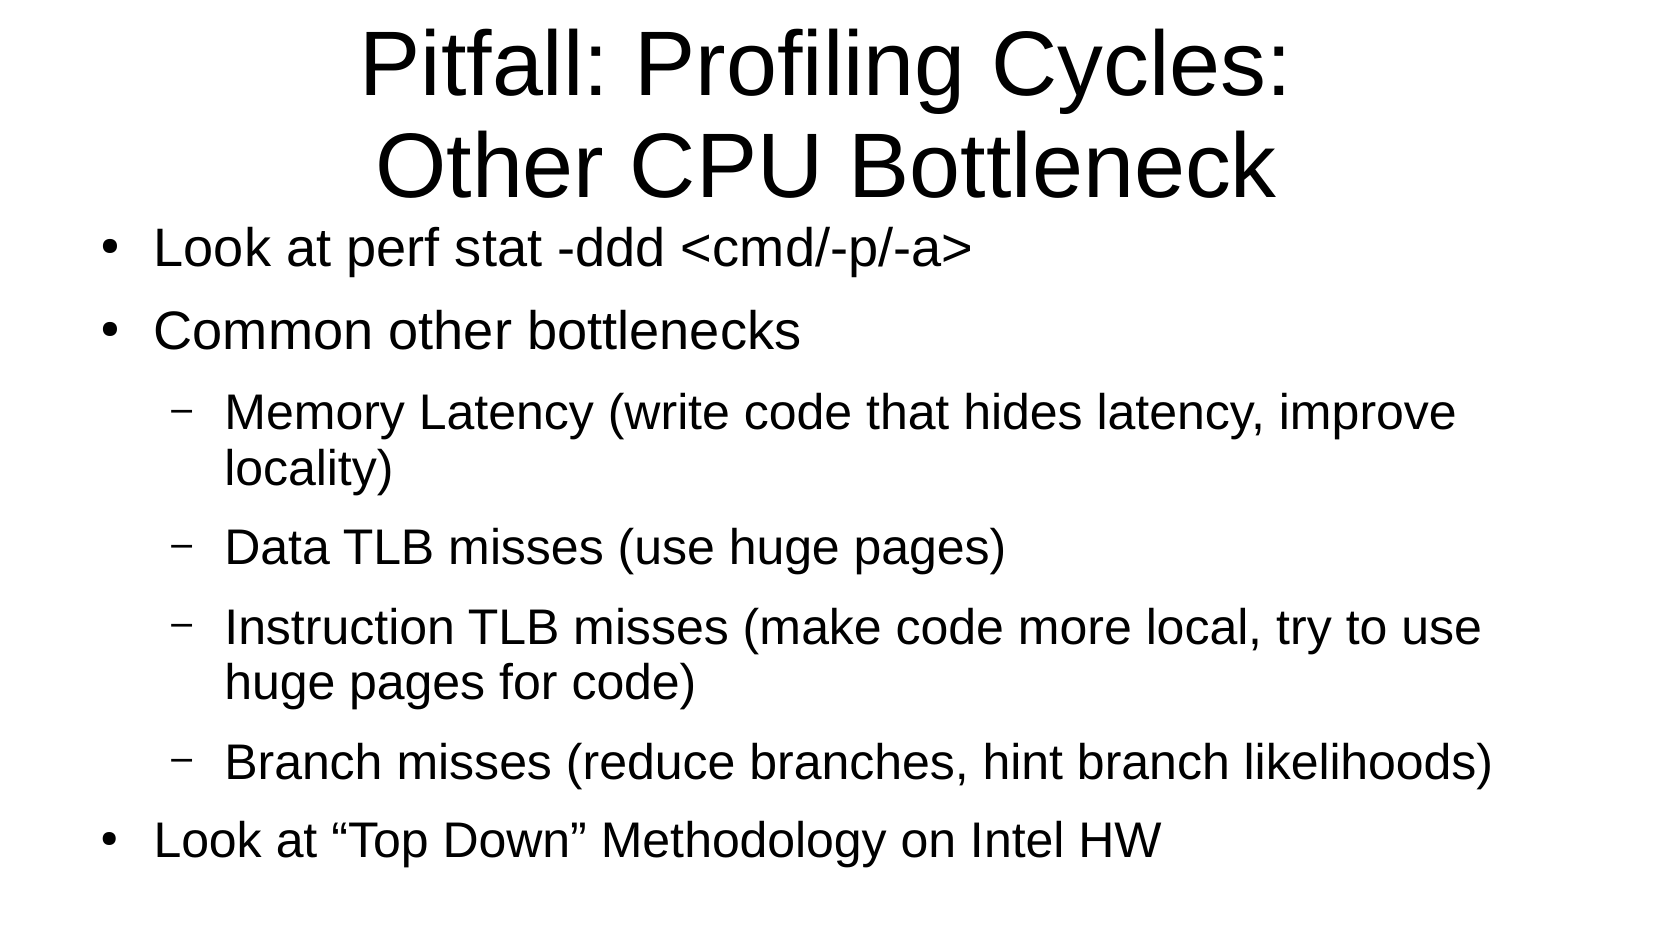

# Pitfall: Profiling Cycles: Other CPU Bottleneck
Look at perf stat -ddd <cmd/-p/-a>
Common other bottlenecks
Memory Latency (write code that hides latency, improve locality)
Data TLB misses (use huge pages)
Instruction TLB misses (make code more local, try to use huge pages for code)
Branch misses (reduce branches, hint branch likelihoods)
Look at “Top Down” Methodology on Intel HW